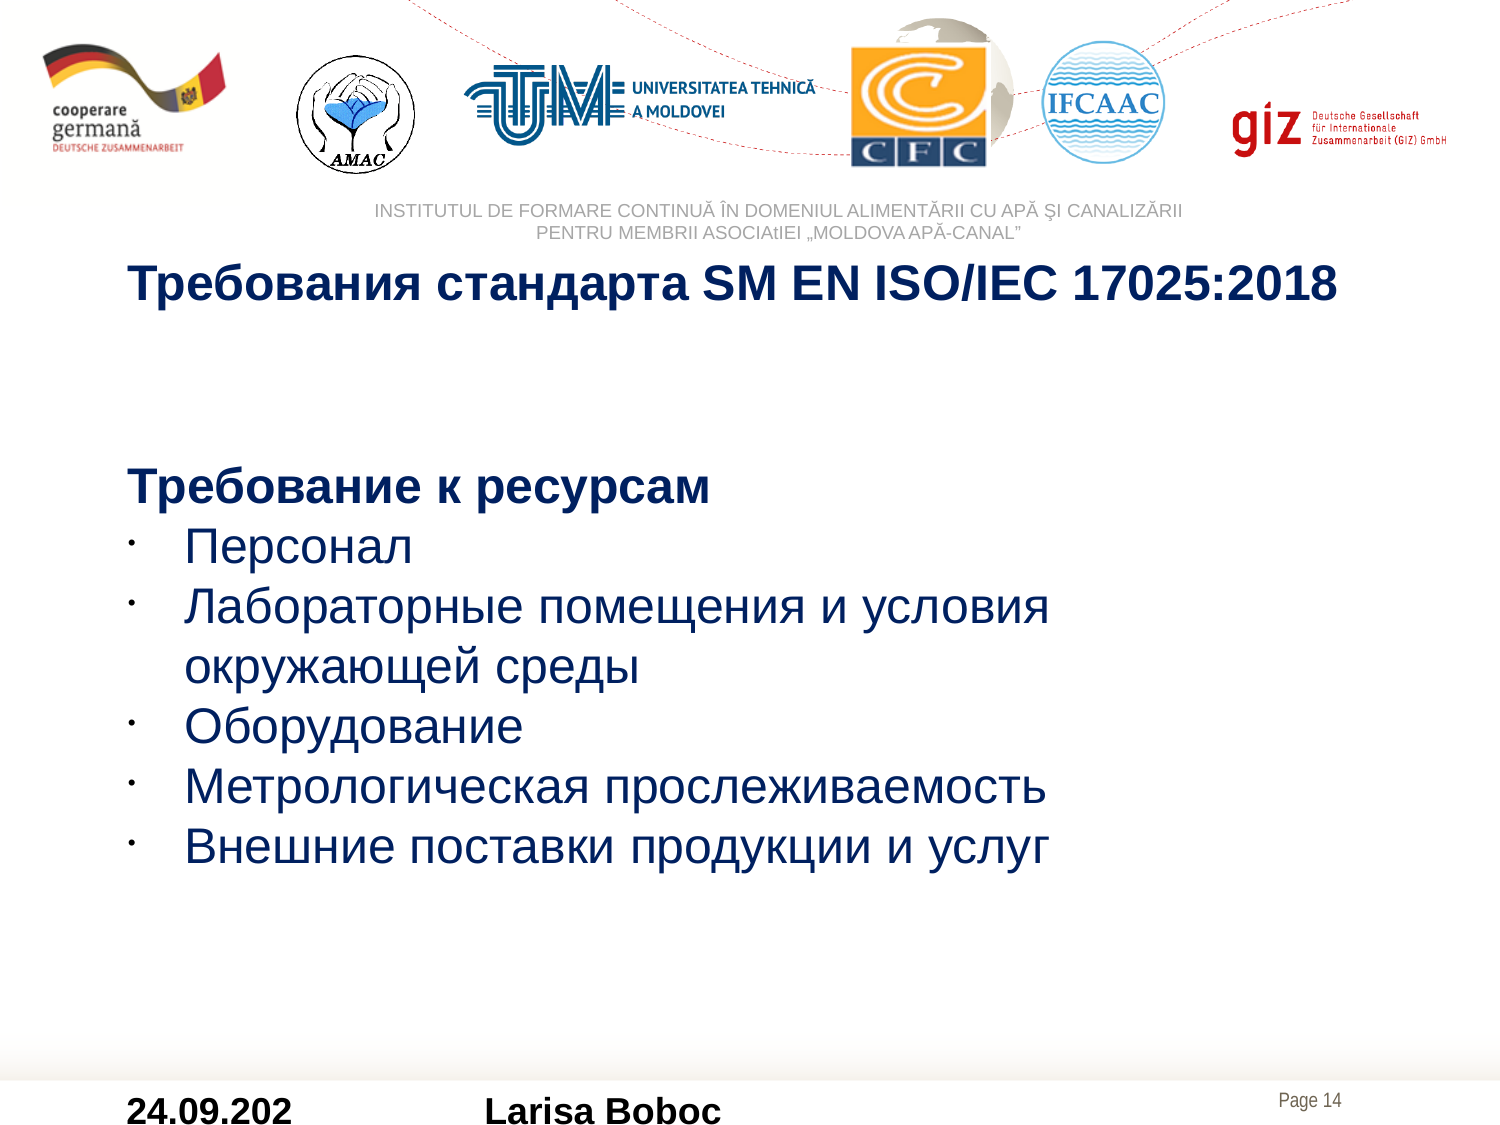

INSTITUTUL DE FORMARE CONTINUĂ ÎN DOMENIUL ALIMENTĂRII CU APĂ ŞI CANALIZĂRII
PENTRU MEMBRII ASOCIAtIEI „MOLDOVA APĂ-CANAL”
# Требования стандарта SM EN ISO/IEC 17025:2018
Требование к ресурсам
Персонал
Лаборатоpные помещения и условия окружающей среды
Оборудование
Метрологическая прослеживаемость
Внешние поставки продукции и услуг
Larisa Boboc